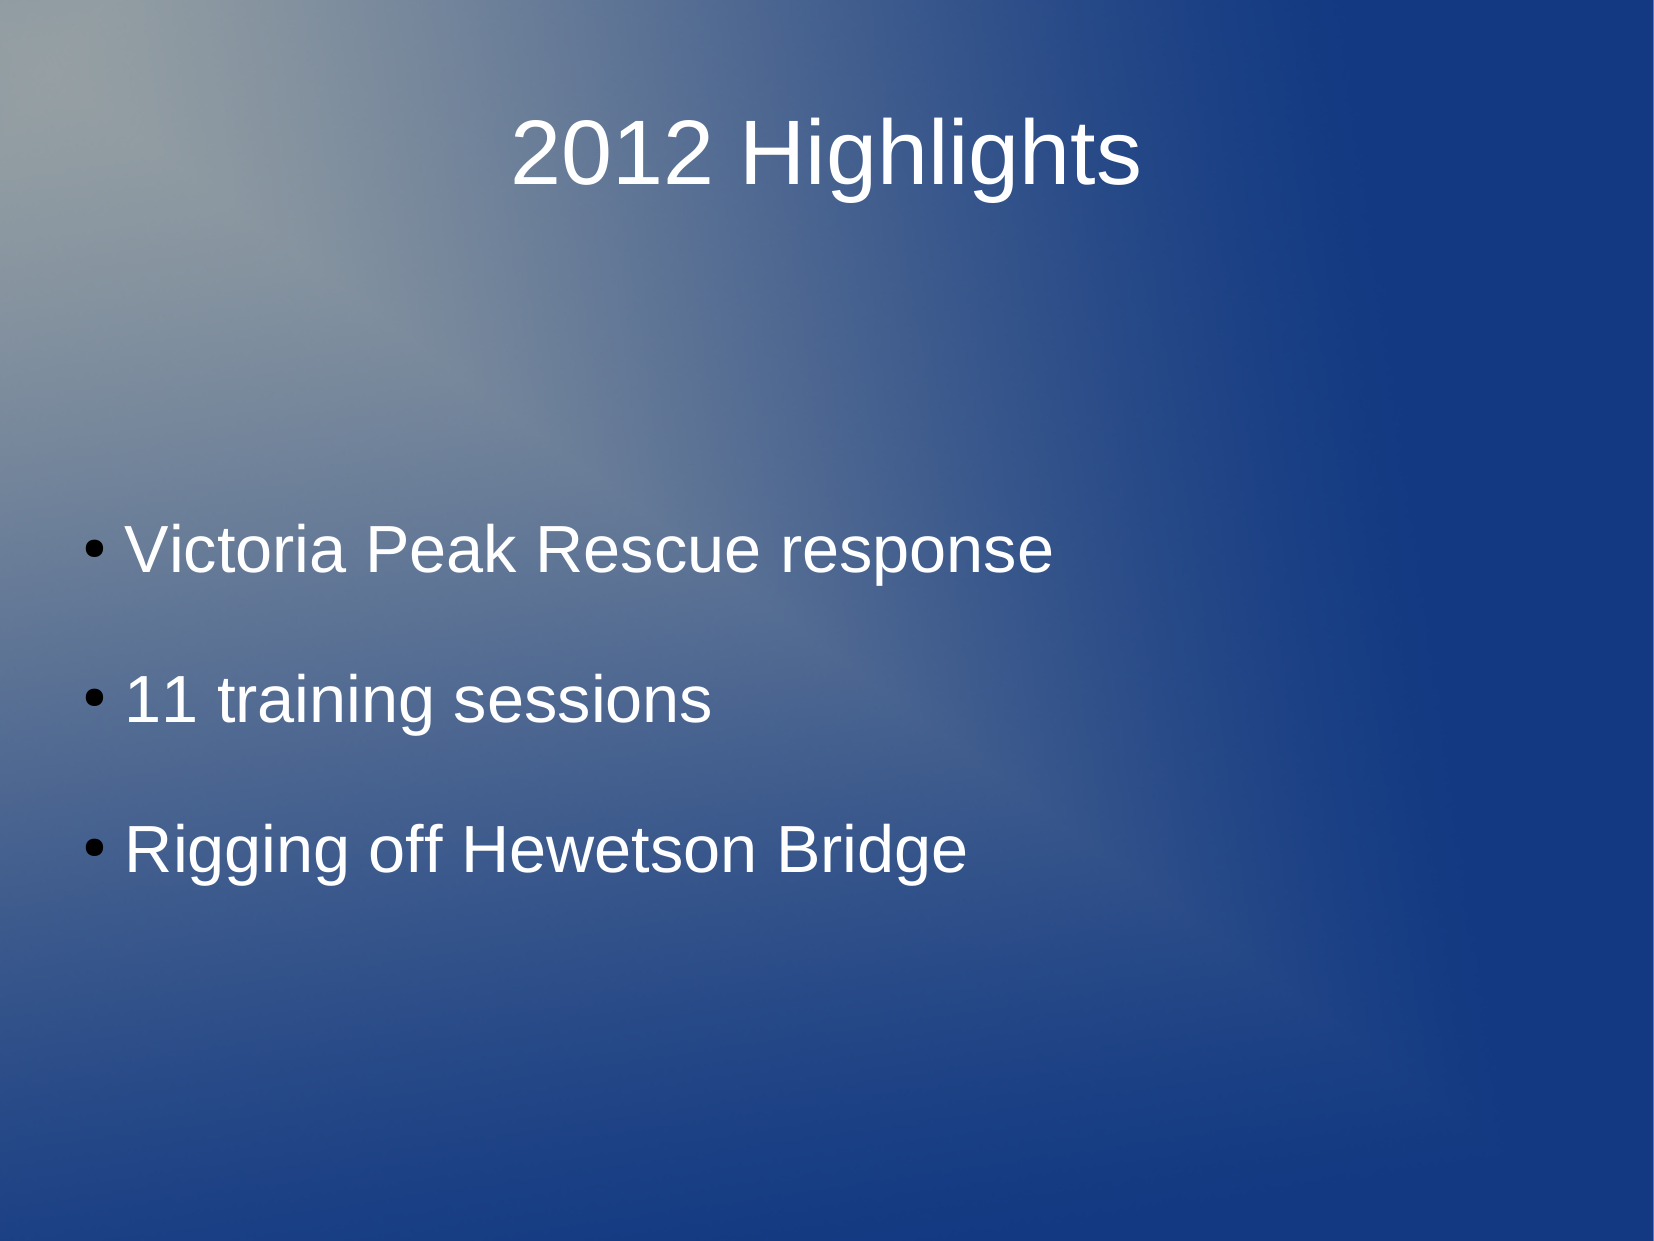

# 2012 Highlights
 Victoria Peak Rescue response
 11 training sessions
 Rigging off Hewetson Bridge